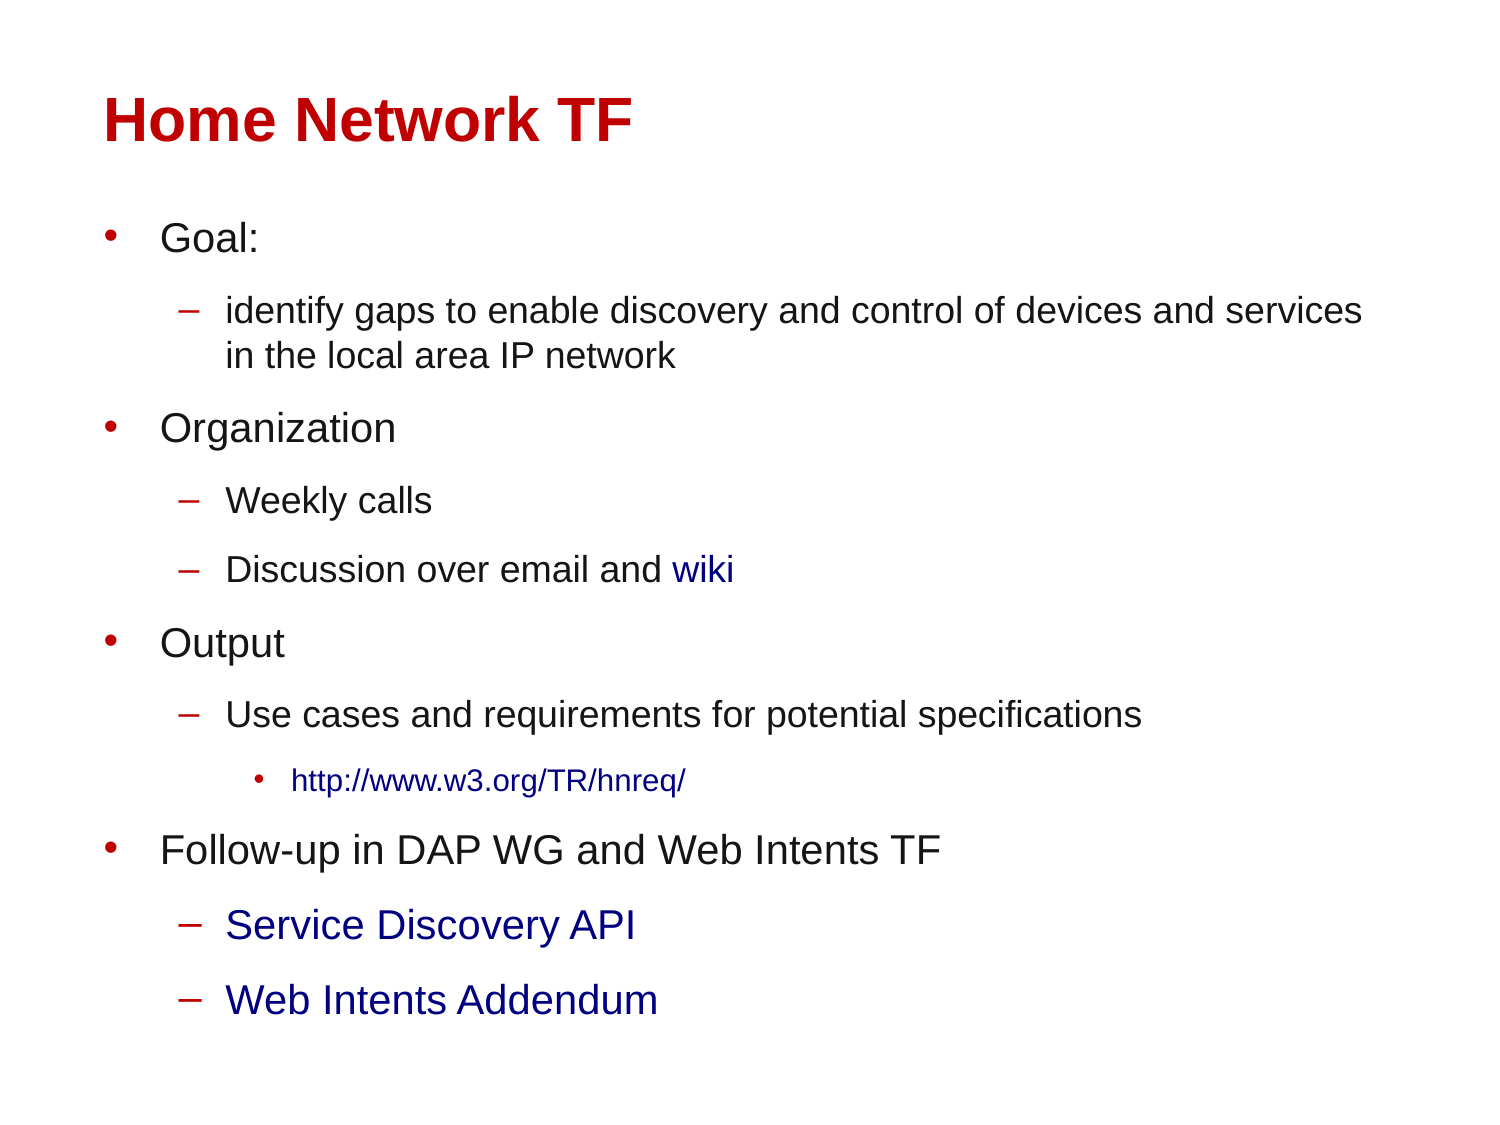

# Home Network TF
Goal:
identify gaps to enable discovery and control of devices and services in the local area IP network
Organization
Weekly calls
Discussion over email and wiki
Output
Use cases and requirements for potential specifications
http://www.w3.org/TR/hnreq/
Follow-up in DAP WG and Web Intents TF
Service Discovery API
Web Intents Addendum